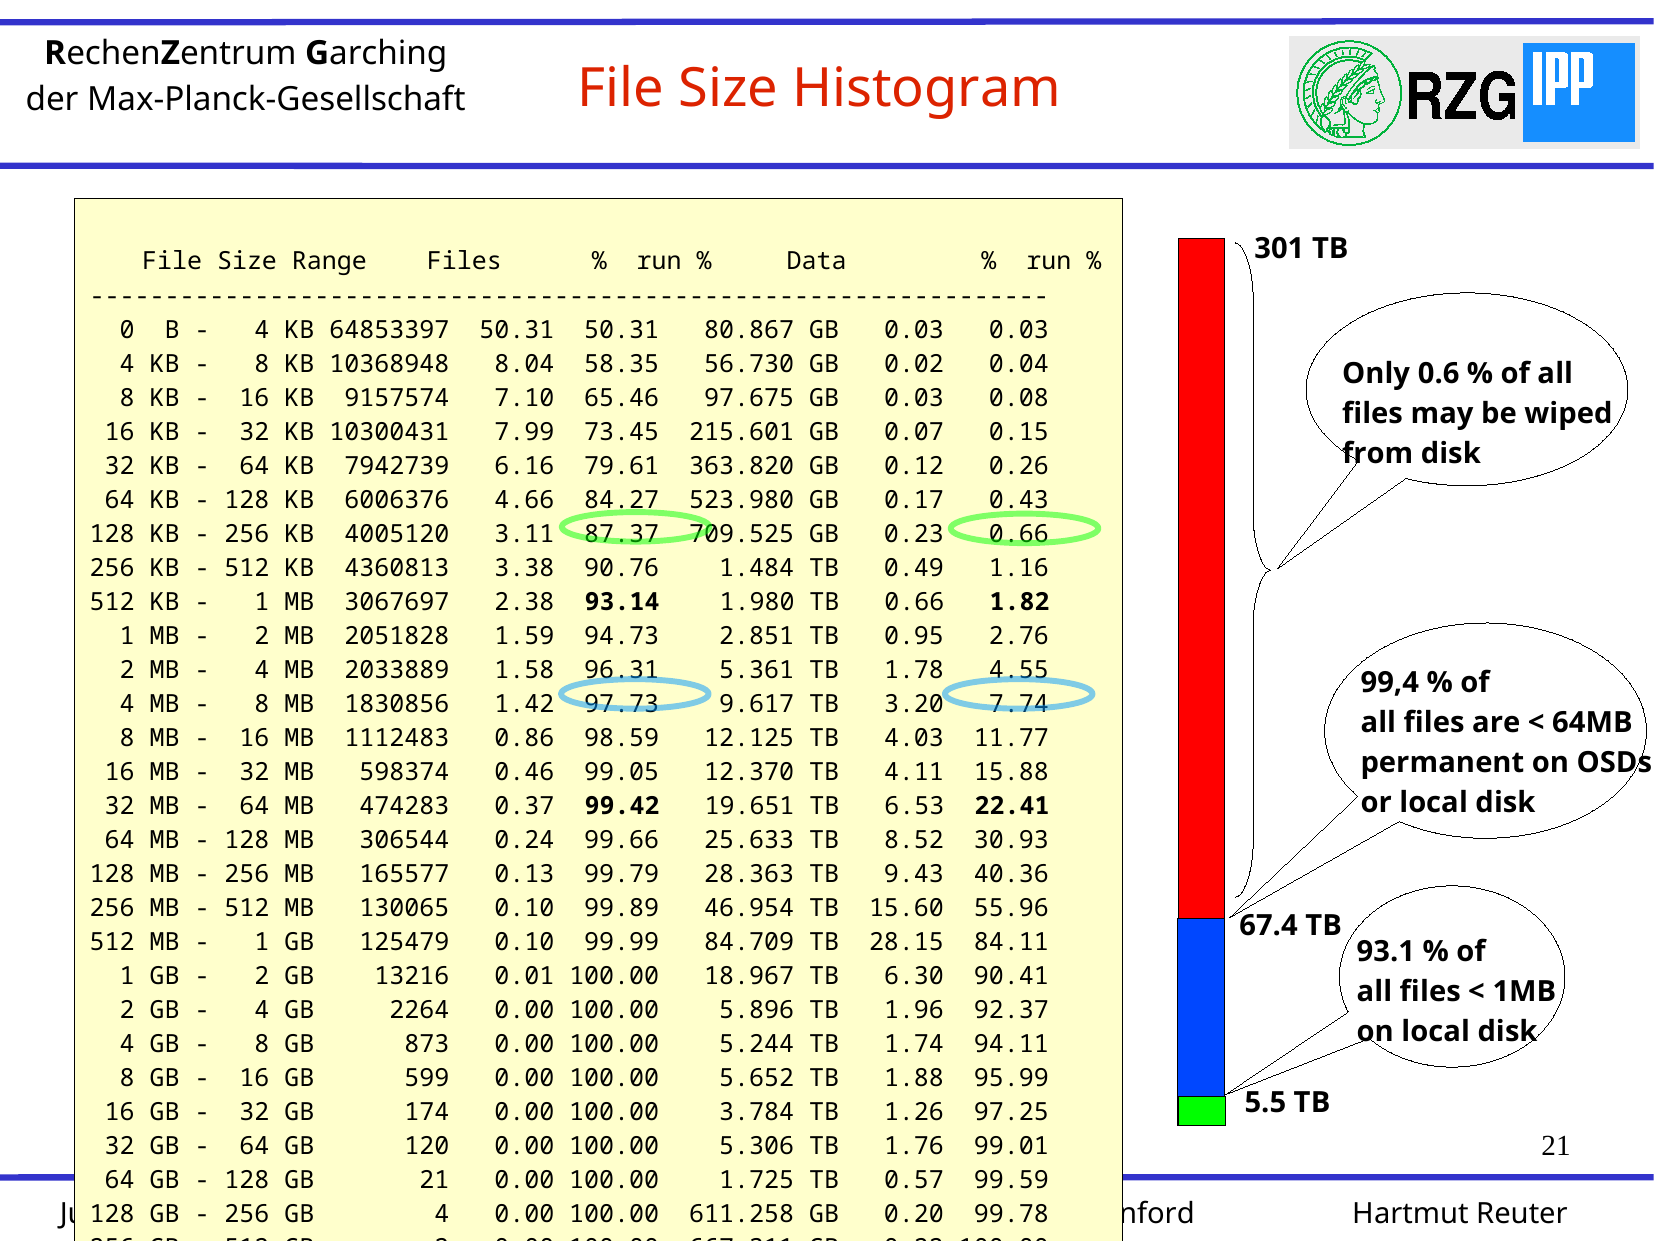

File Size Histogram
 File Size Range Files % run % Data % run %
 ----------------------------------------------------------------
 0 B - 4 KB 64853397 50.31 50.31 80.867 GB 0.03 0.03
 4 KB - 8 KB 10368948 8.04 58.35 56.730 GB 0.02 0.04
 8 KB - 16 KB 9157574 7.10 65.46 97.675 GB 0.03 0.08
 16 KB - 32 KB 10300431 7.99 73.45 215.601 GB 0.07 0.15
 32 KB - 64 KB 7942739 6.16 79.61 363.820 GB 0.12 0.26
 64 KB - 128 KB 6006376 4.66 84.27 523.980 GB 0.17 0.43
 128 KB - 256 KB 4005120 3.11 87.37 709.525 GB 0.23 0.66
 256 KB - 512 KB 4360813 3.38 90.76 1.484 TB 0.49 1.16
 512 KB - 1 MB 3067697 2.38 93.14 1.980 TB 0.66 1.82
 1 MB - 2 MB 2051828 1.59 94.73 2.851 TB 0.95 2.76
 2 MB - 4 MB 2033889 1.58 96.31 5.361 TB 1.78 4.55
 4 MB - 8 MB 1830856 1.42 97.73 9.617 TB 3.20 7.74
 8 MB - 16 MB 1112483 0.86 98.59 12.125 TB 4.03 11.77
 16 MB - 32 MB 598374 0.46 99.05 12.370 TB 4.11 15.88
 32 MB - 64 MB 474283 0.37 99.42 19.651 TB 6.53 22.41
 64 MB - 128 MB 306544 0.24 99.66 25.633 TB 8.52 30.93
 128 MB - 256 MB 165577 0.13 99.79 28.363 TB 9.43 40.36
 256 MB - 512 MB 130065 0.10 99.89 46.954 TB 15.60 55.96
 512 MB - 1 GB 125479 0.10 99.99 84.709 TB 28.15 84.11
 1 GB - 2 GB 13216 0.01 100.00 18.967 TB 6.30 90.41
 2 GB - 4 GB 2264 0.00 100.00 5.896 TB 1.96 92.37
 4 GB - 8 GB 873 0.00 100.00 5.244 TB 1.74 94.11
 8 GB - 16 GB 599 0.00 100.00 5.652 TB 1.88 95.99
 16 GB - 32 GB 174 0.00 100.00 3.784 TB 1.26 97.25
 32 GB - 64 GB 120 0.00 100.00 5.306 TB 1.76 99.01
 64 GB - 128 GB 21 0.00 100.00 1.725 TB 0.57 99.59
 128 GB - 256 GB 4 0.00 100.00 611.258 GB 0.20 99.78
 256 GB - 512 GB 2 0.00 100.00 667.311 GB 0.22 100.00
 ----------------------------------------------------------------
 Totals: 128909746 Files 300.938 TB
301 TB
Only 0.6 % of all
files may be wiped
from disk
99,4 % of
all files are < 64MB
permanent on OSDs
or local disk
67.4 TB
93.1 % of
all files < 1MB
on local disk
5.5 TB
21